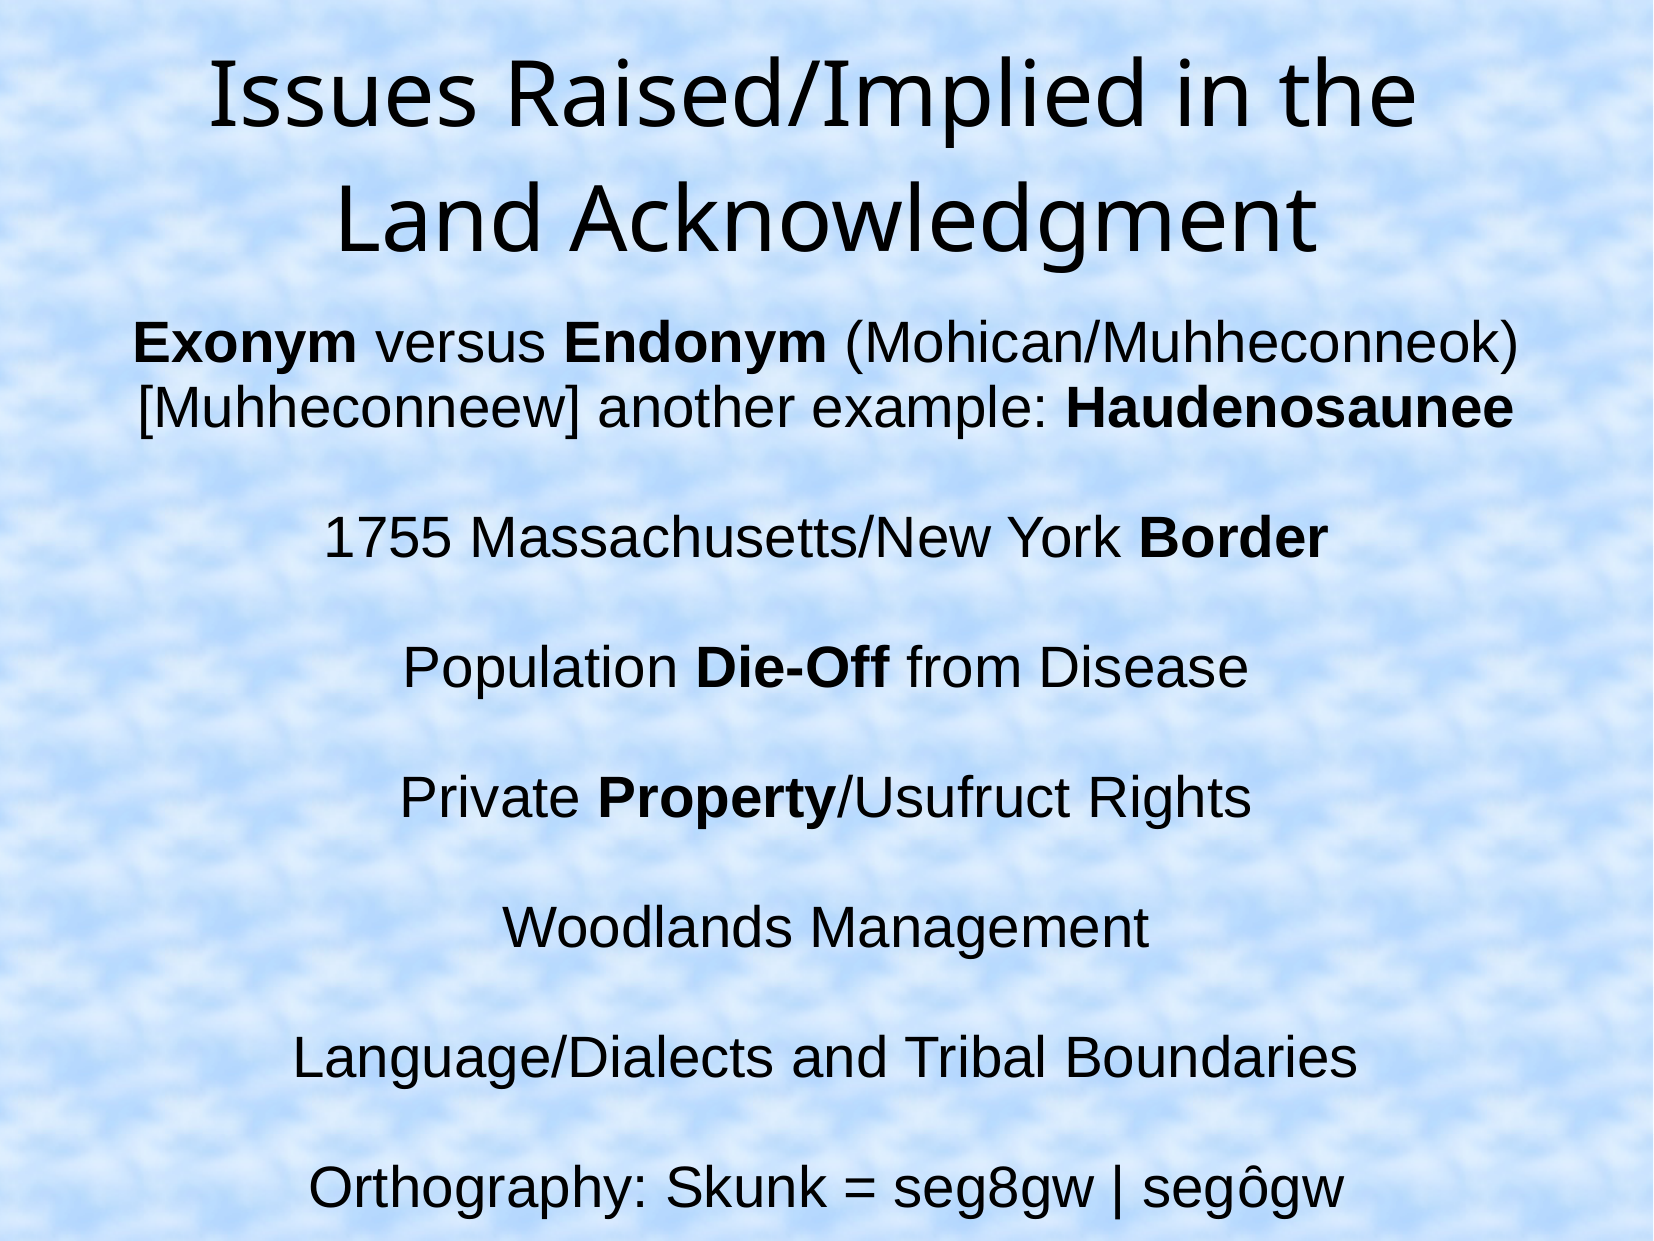

# Issues Raised/Implied in the Land Acknowledgment
Exonym versus Endonym (Mohican/Muhheconneok)
[Muhheconneew] another example: Haudenosaunee
1755 Massachusetts/New York Border
Population Die-Off from Disease
Private Property/Usufruct Rights
Woodlands Management
Language/Dialects and Tribal Boundaries
Orthography: Skunk = seg8gw | segȏgw